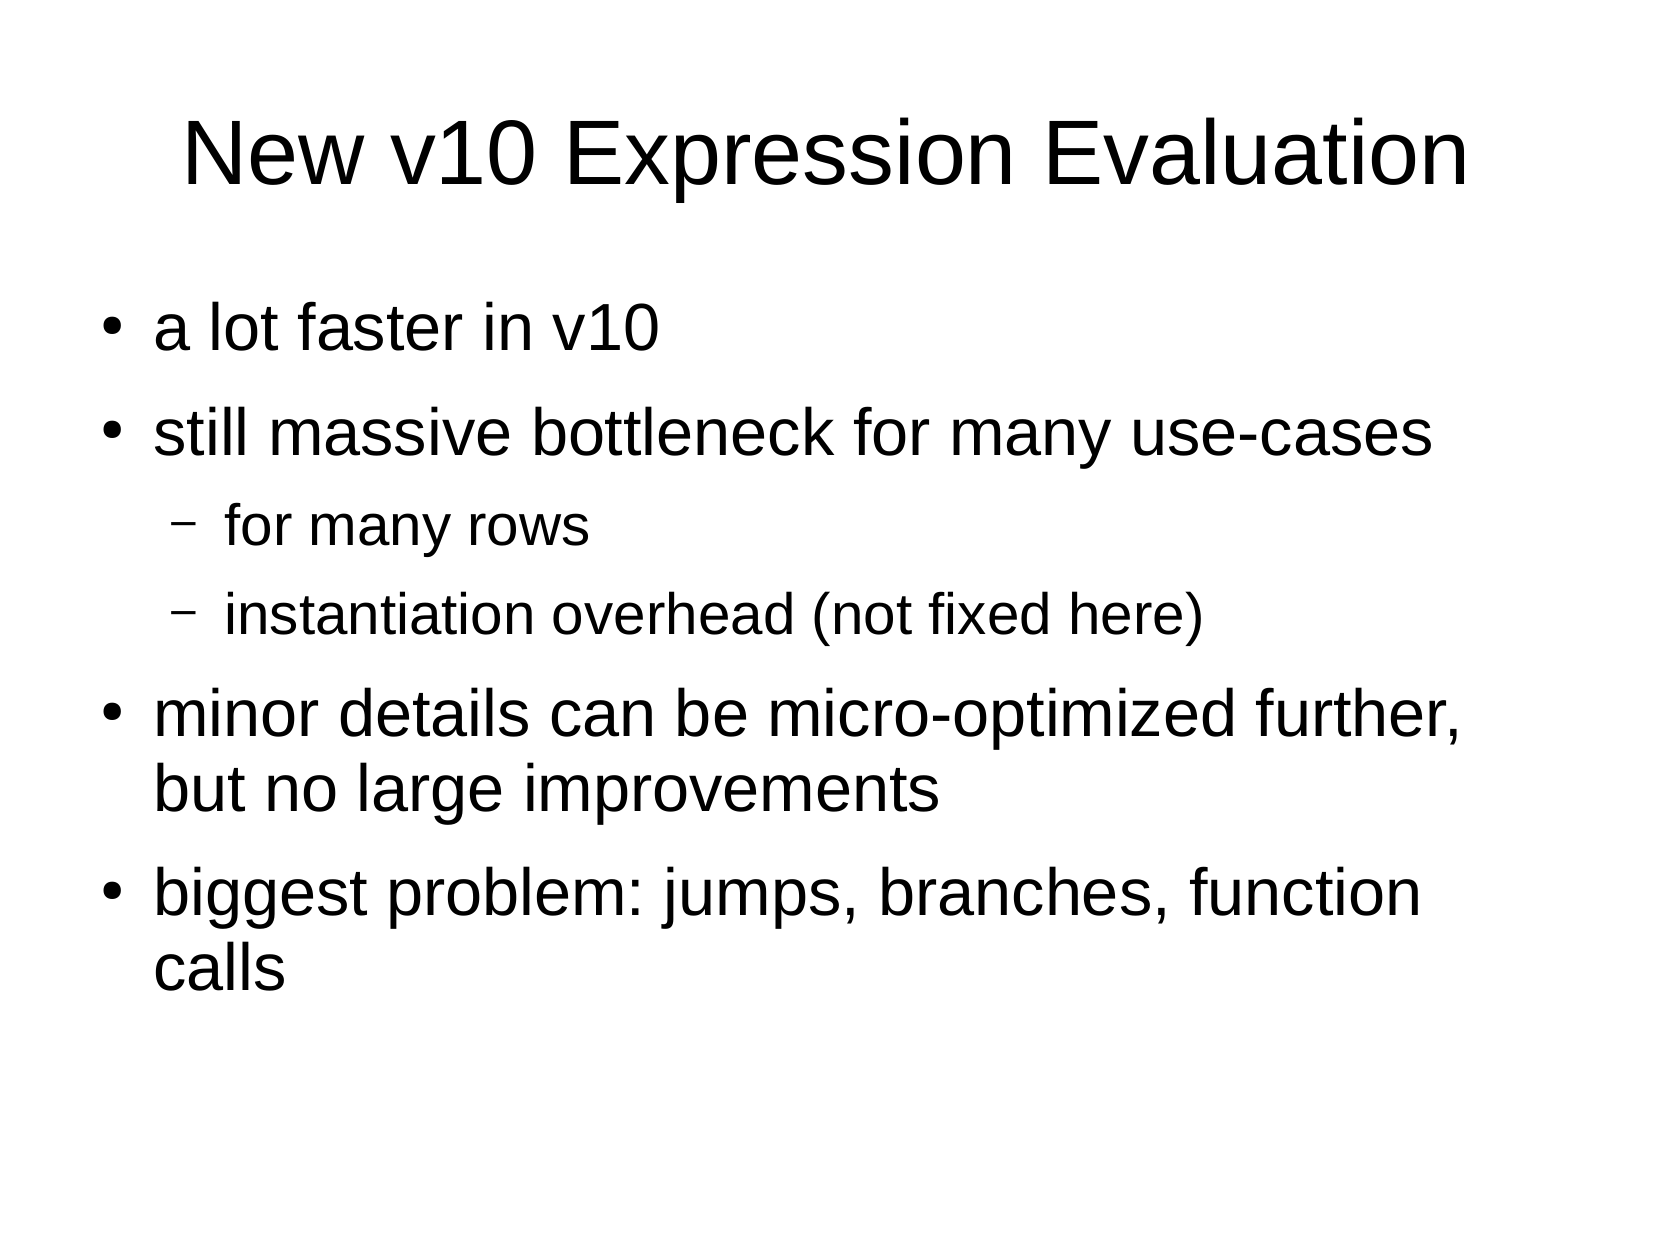

# New v10 Expression Evaluation
a lot faster in v10
still massive bottleneck for many use-cases
for many rows
instantiation overhead (not fixed here)
minor details can be micro-optimized further, but no large improvements
biggest problem: jumps, branches, function calls